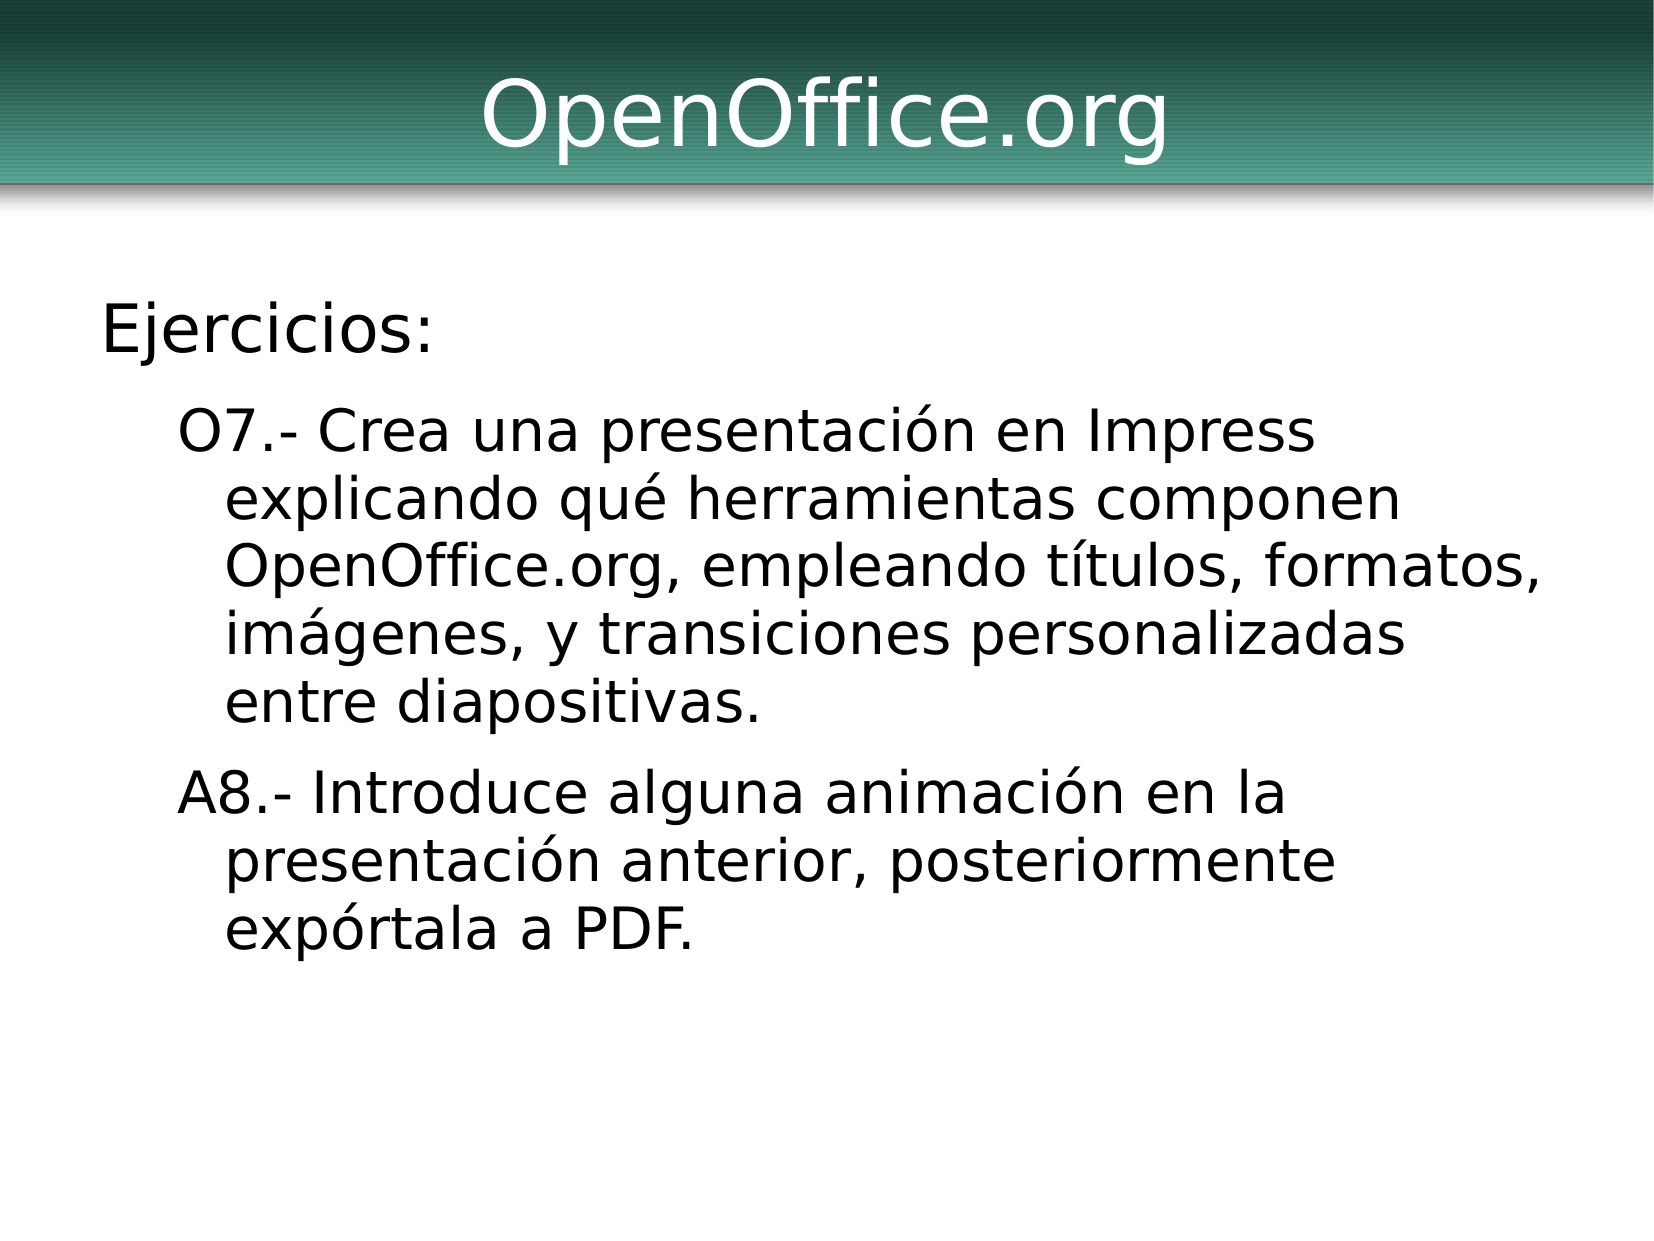

# OpenOffice.org
Ejercicios:
O7.- Crea una presentación en Impress explicando qué herramientas componen OpenOffice.org, empleando títulos, formatos, imágenes, y transiciones personalizadas entre diapositivas.
A8.- Introduce alguna animación en la presentación anterior, posteriormente expórtala a PDF.